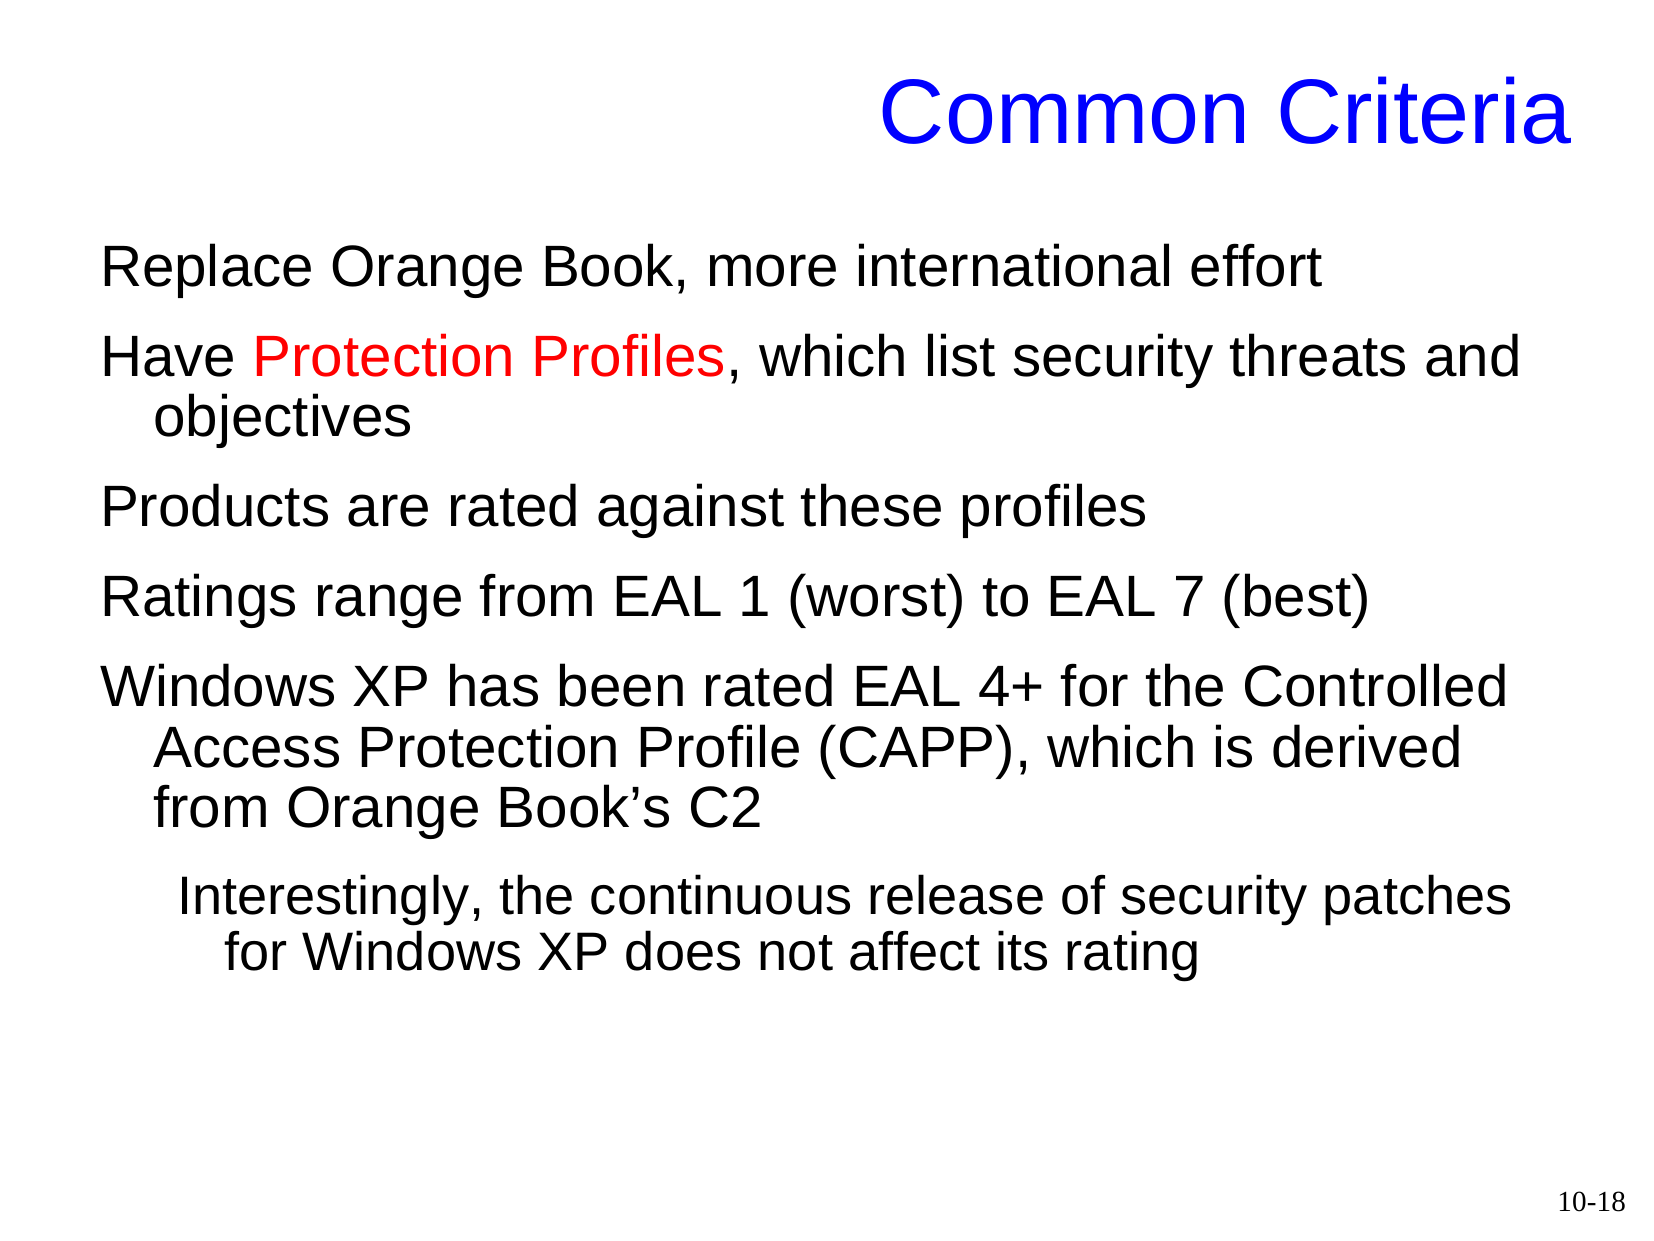

# Common Criteria
Replace Orange Book, more international effort
Have Protection Profiles, which list security threats and objectives
Products are rated against these profiles
Ratings range from EAL 1 (worst) to EAL 7 (best)
Windows XP has been rated EAL 4+ for the Controlled Access Protection Profile (CAPP), which is derived from Orange Book’s C2
Interestingly, the continuous release of security patches for Windows XP does not affect its rating